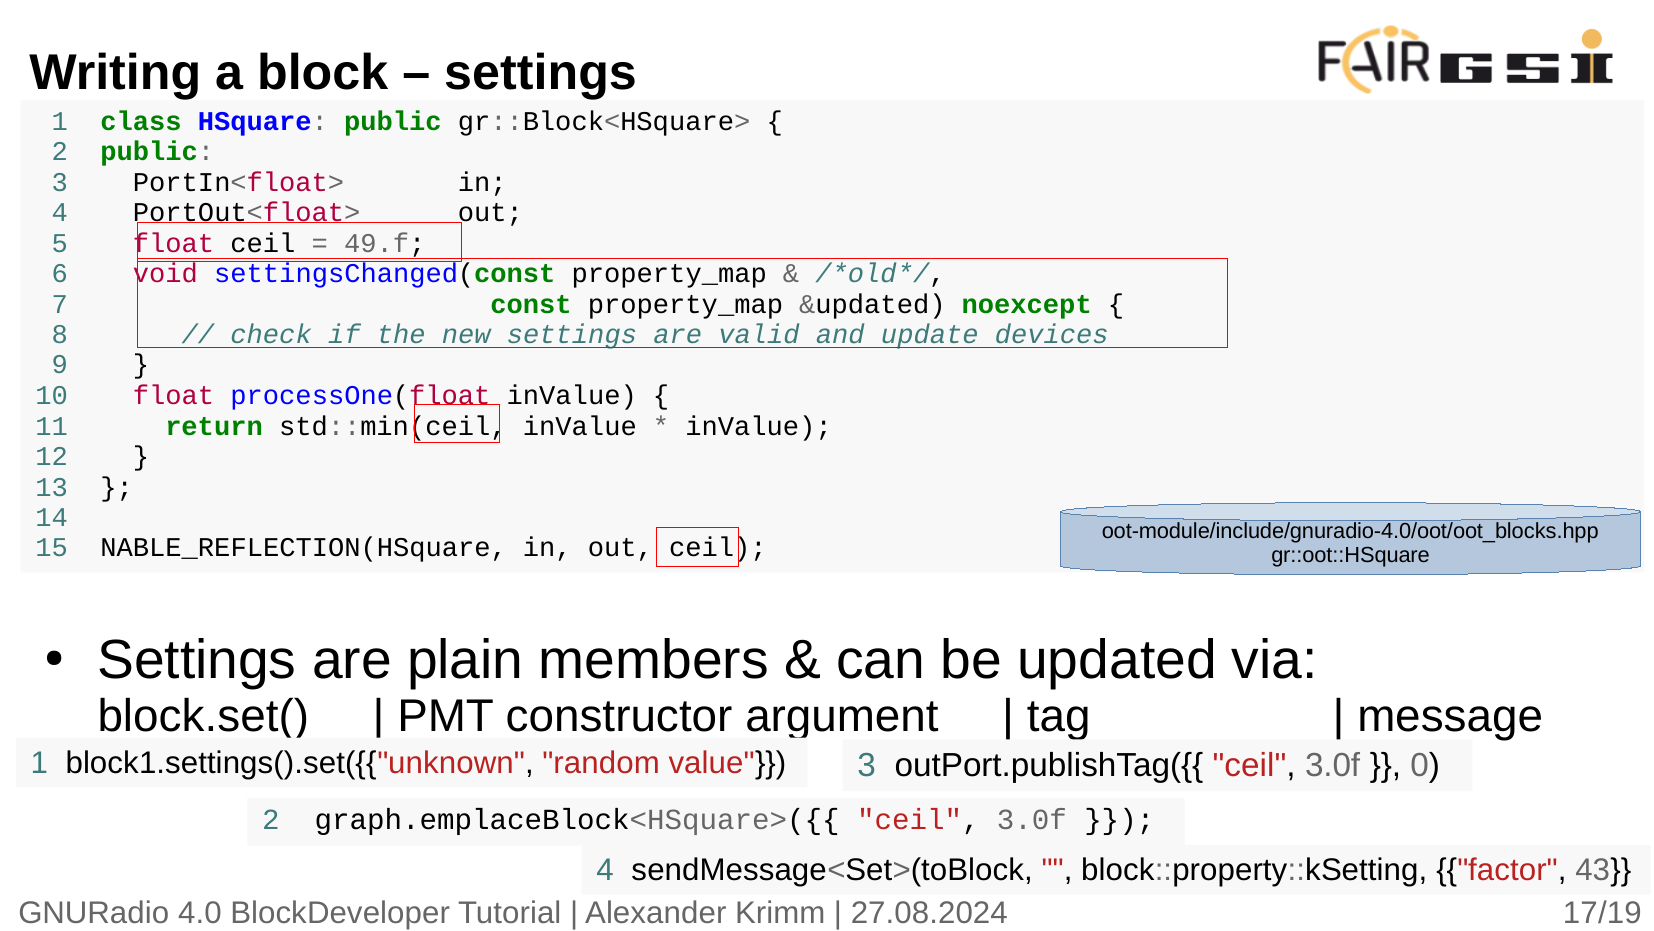

# Writing a block – settings
 1 class HSquare: public gr::Block<HSquare> {
 2 public:
 3 PortIn<float> in;
 4 PortOut<float> out;
 5 float ceil = 49.f;
 6 void settingsChanged(const property_map & /*old*/,
 7 const property_map &updated) noexcept {
 8 // check if the new settings are valid and update devices
 9 }
10 float processOne(float inValue) {
11 return std::min(ceil, inValue * inValue);
12 }
13 };
14
15 NABLE_REFLECTION(HSquare, in, out, ceil);
oot-module/include/gnuradio-4.0/oot/oot_blocks.hpp
gr::oot::HSquare
Settings are plain members & can be updated via:
block.set() | PMT constructor argument | tag | message
1 block1.settings().set({{"unknown", "random value"}})
3 outPort.publishTag({{ "ceil", 3.0f }}, 0)
2 graph.emplaceBlock<HSquare>({{ "ceil", 3.0f }});
4 sendMessage<Set>(toBlock, "", block::property::kSetting, {{"factor", 43}}